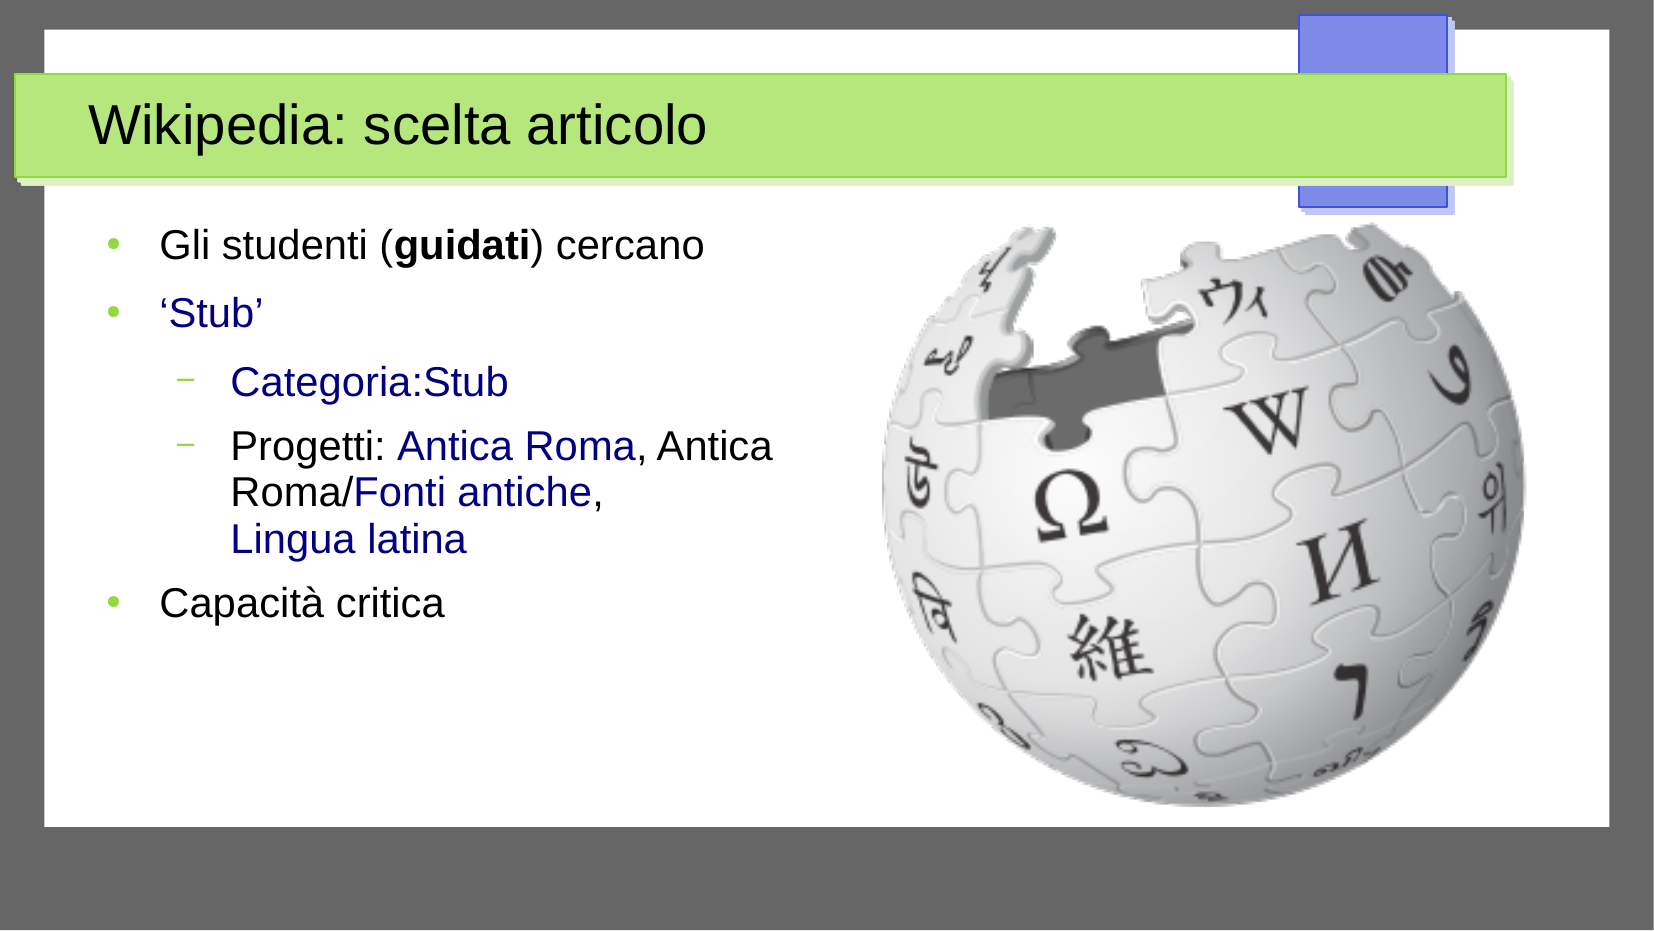

# Wikipedia: scelta articolo
Gli studenti (guidati) cercano
‘Stub’
Categoria:Stub
Progetti: Antica Roma, Antica Roma/Fonti antiche, Lingua latina
Capacità critica